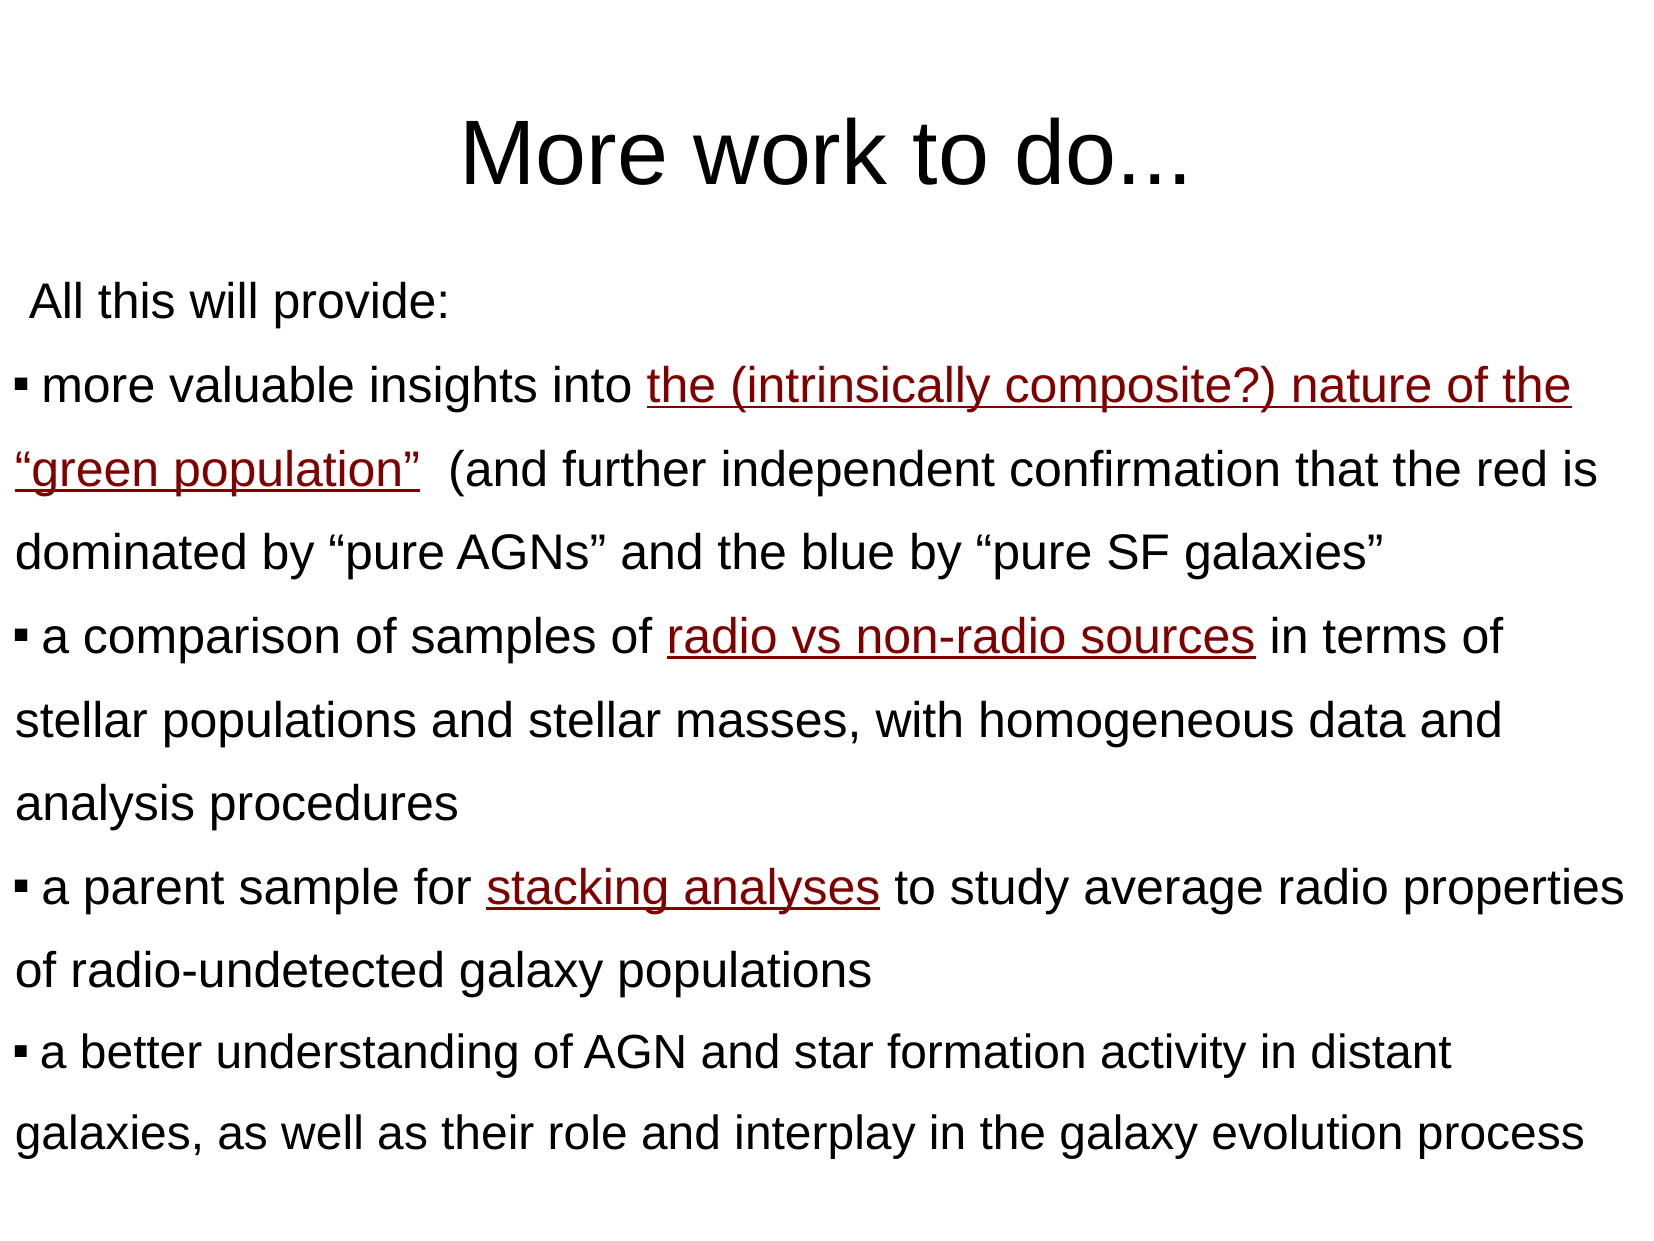

# More work to do...
 All this will provide:
 more valuable insights into the (intrinsically composite?) nature of the “green population” (and further independent confirmation that the red is dominated by “pure AGNs” and the blue by “pure SF galaxies”
 a comparison of samples of radio vs non-radio sources in terms of stellar populations and stellar masses, with homogeneous data and analysis procedures
 a parent sample for stacking analyses to study average radio properties of radio-undetected galaxy populations
 a better understanding of AGN and star formation activity in distant galaxies, as well as their role and interplay in the galaxy evolution process